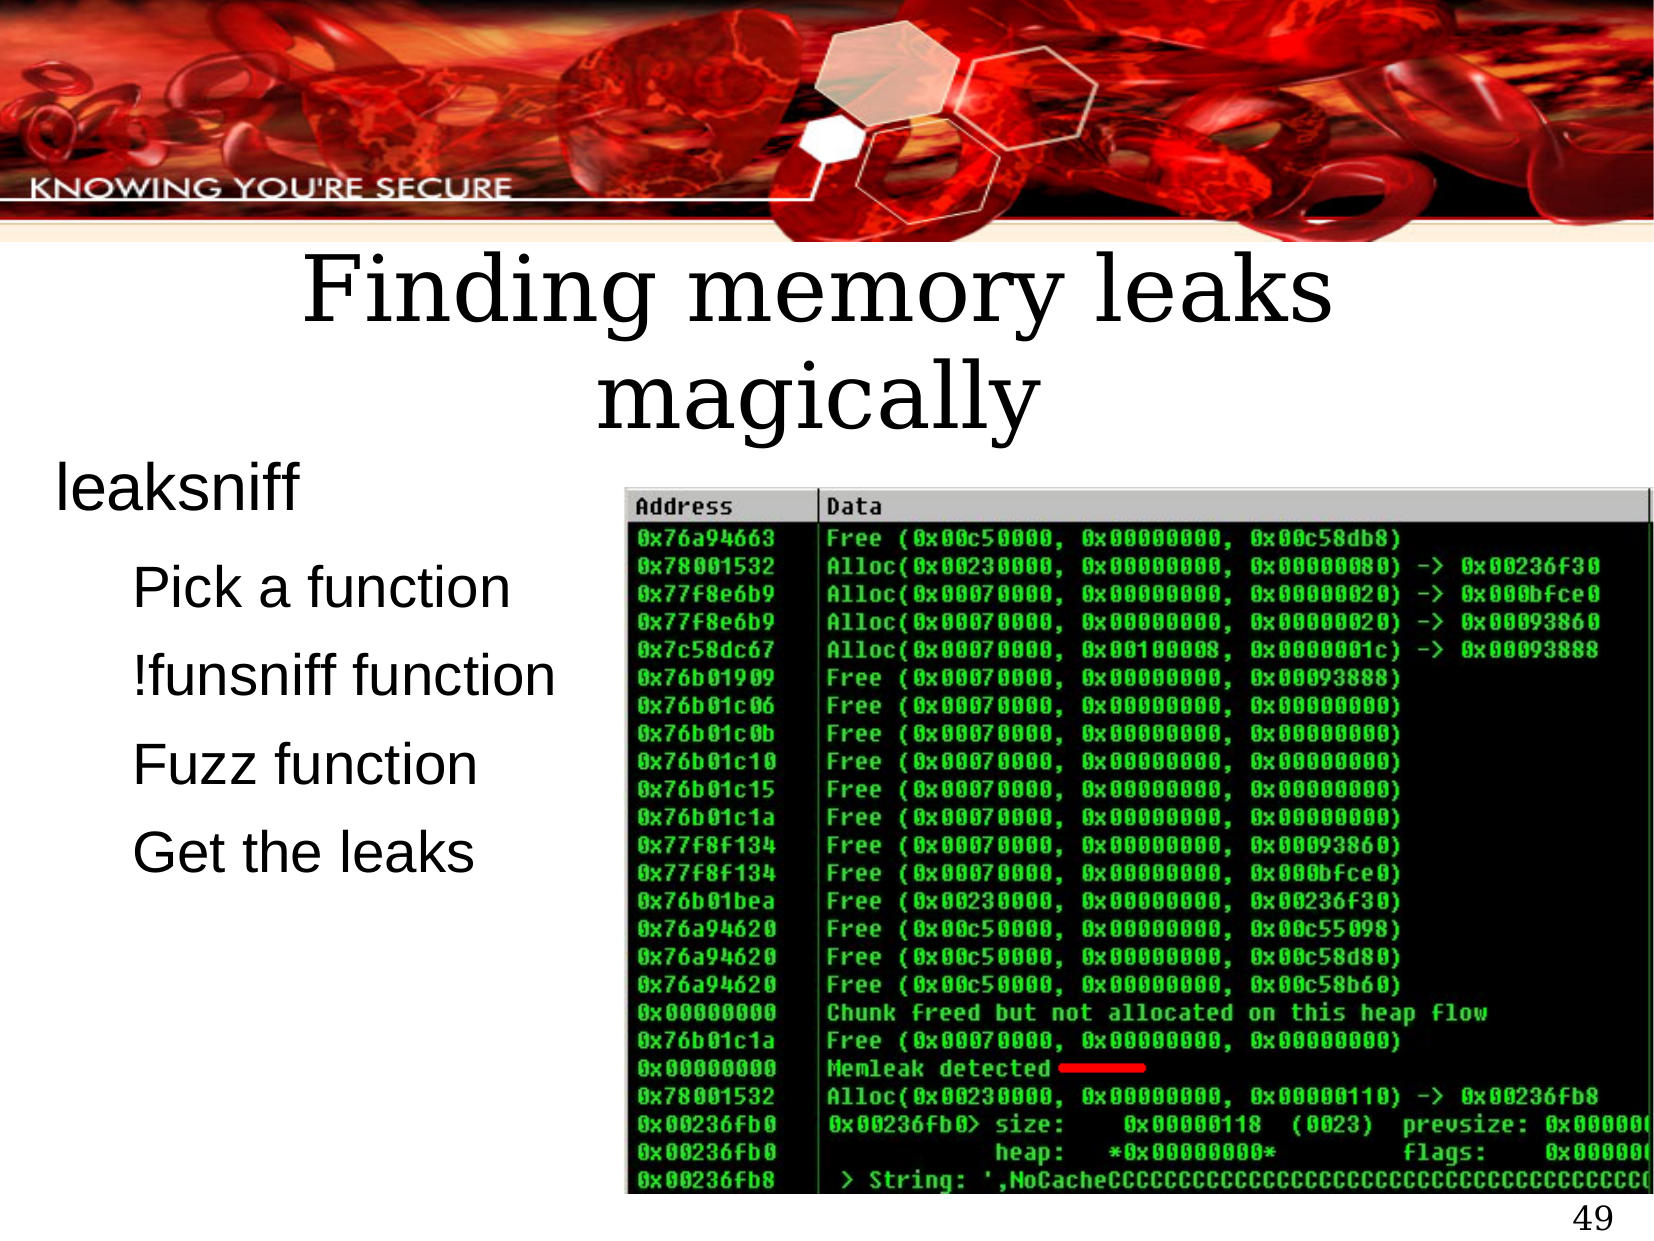

# Finding memory leaks magically
leaksniff
Pick a function
!funsniff function
Fuzz function
Get the leaks